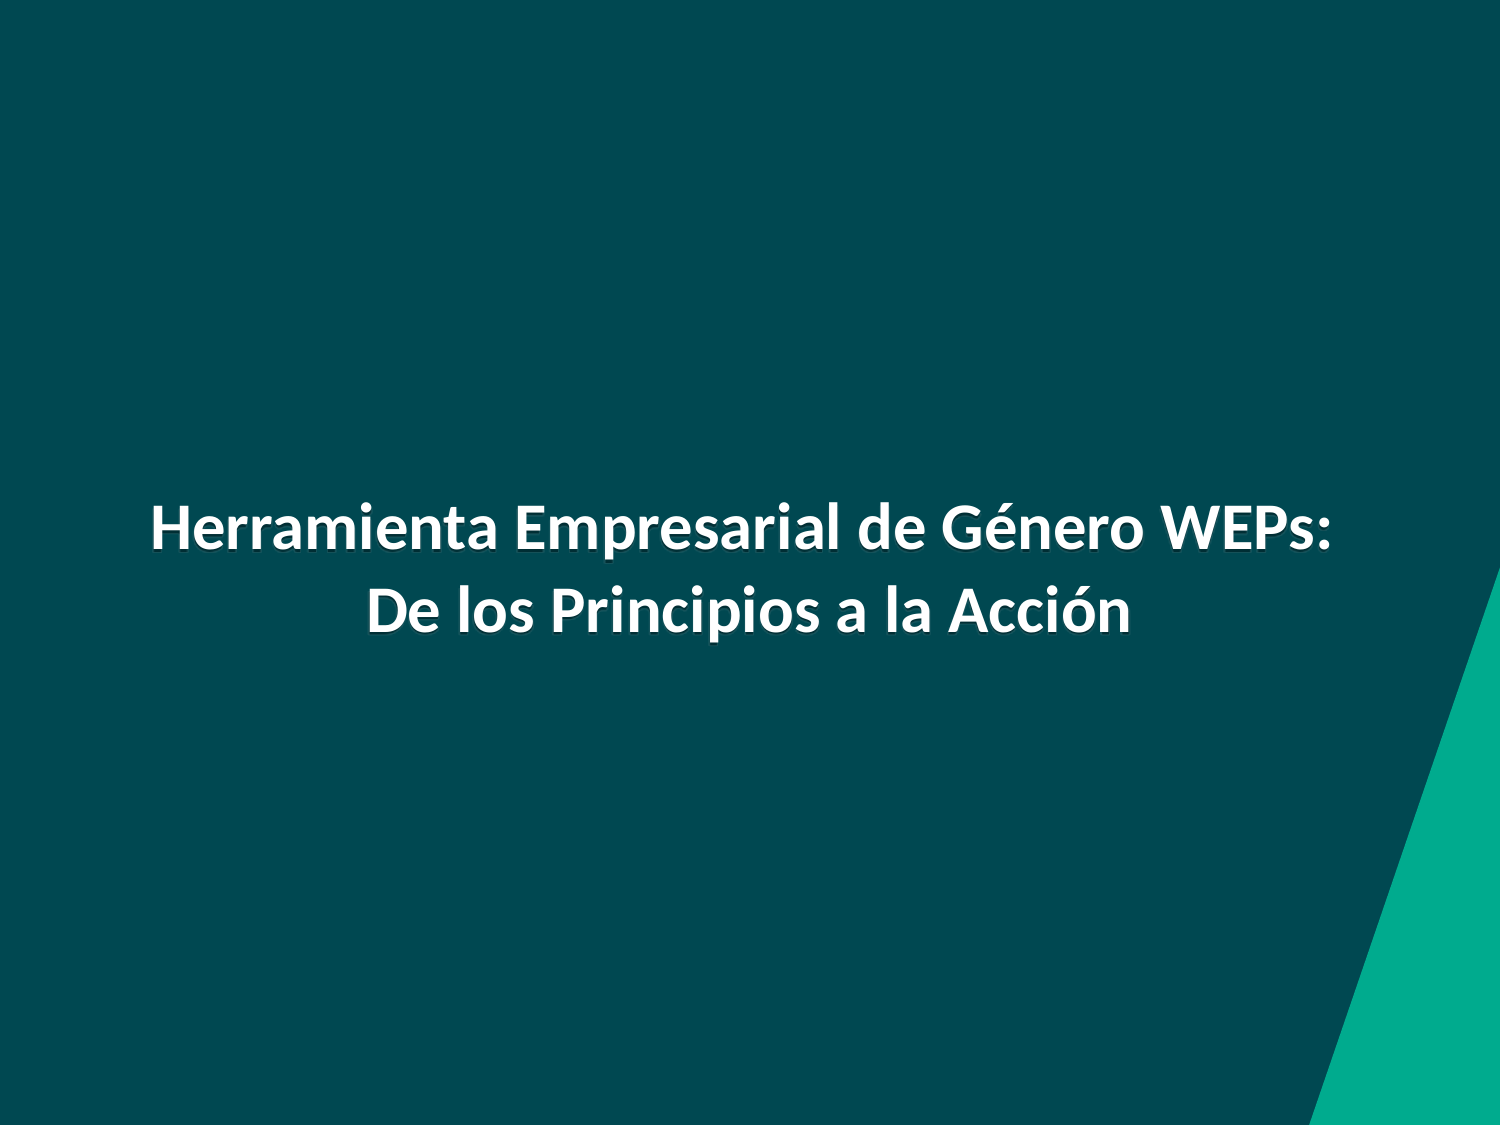

# Herramienta Empresarial de Género WEPs: De los Principios a la Acción